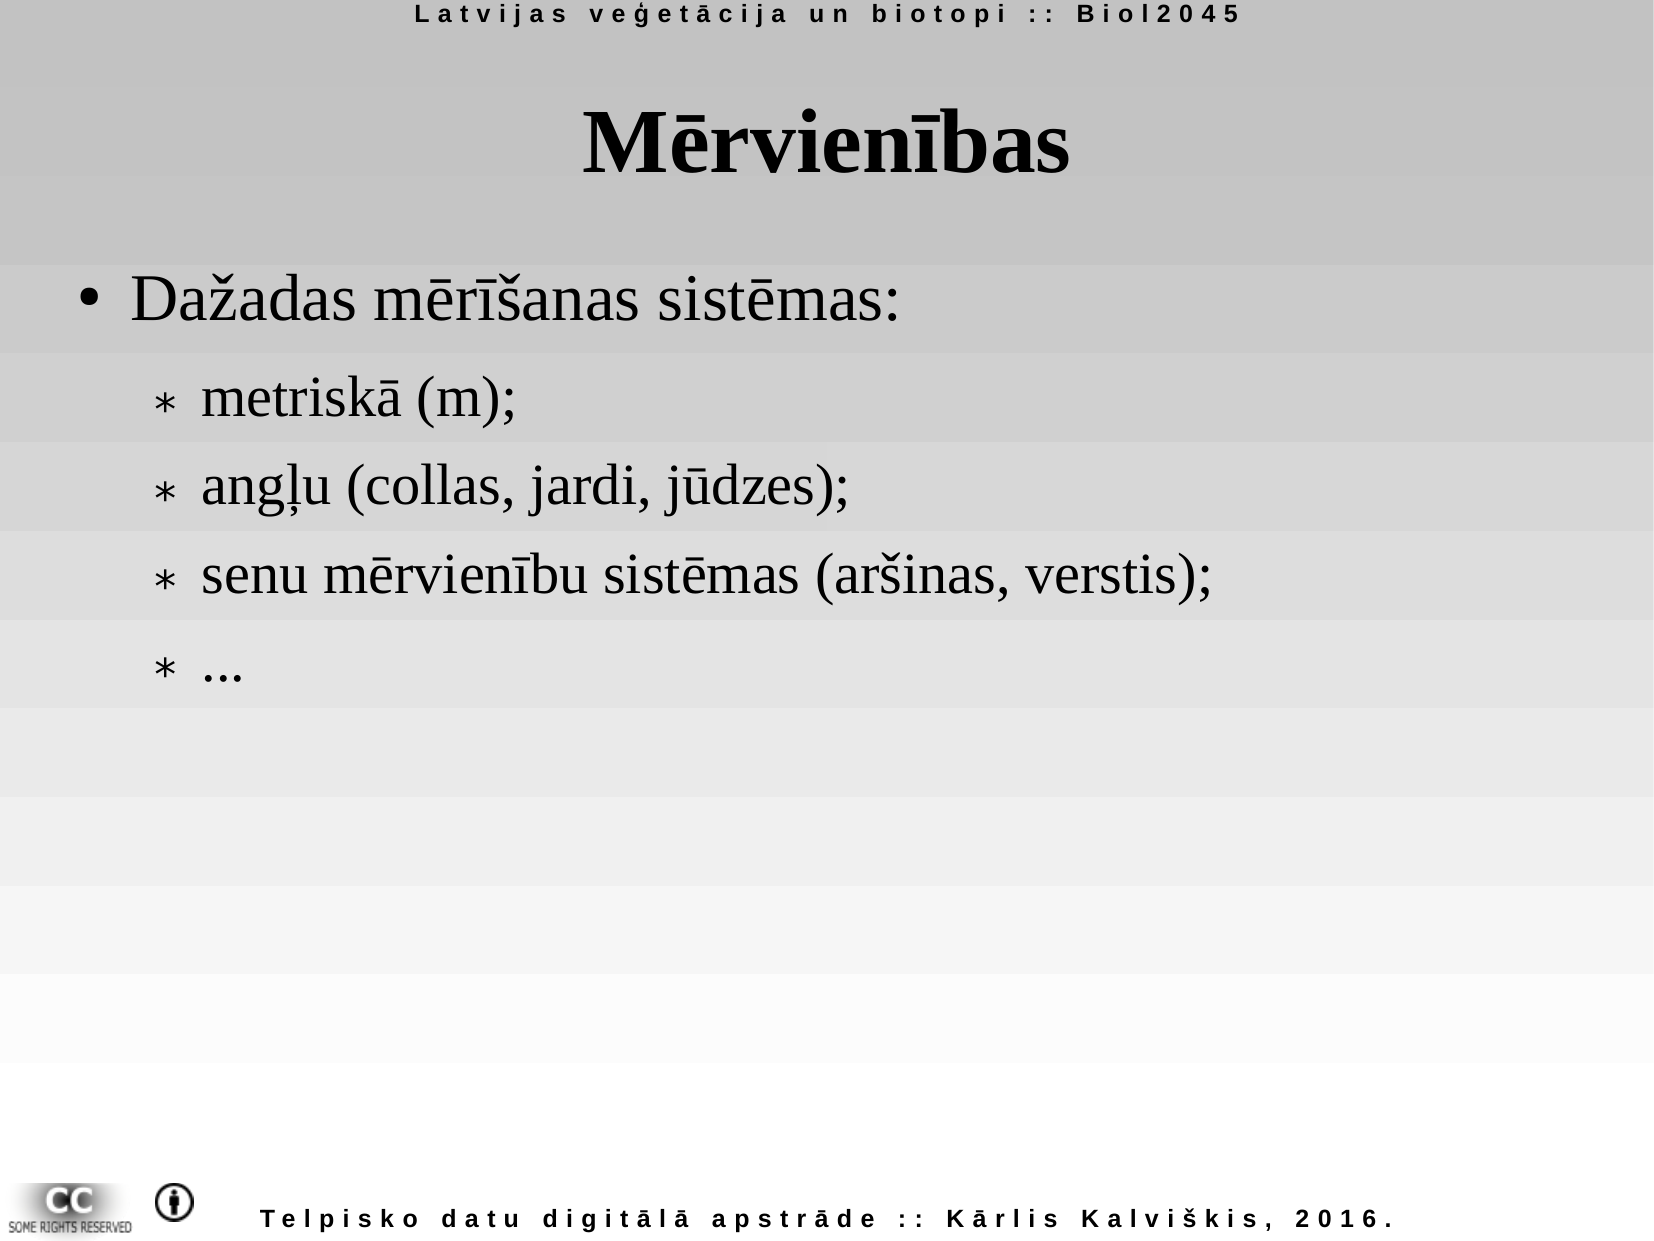

# Mērvienības
Dažadas mērīšanas sistēmas:
metriskā (m);
angļu (collas, jardi, jūdzes);
senu mērvienību sistēmas (aršinas, verstis);
...